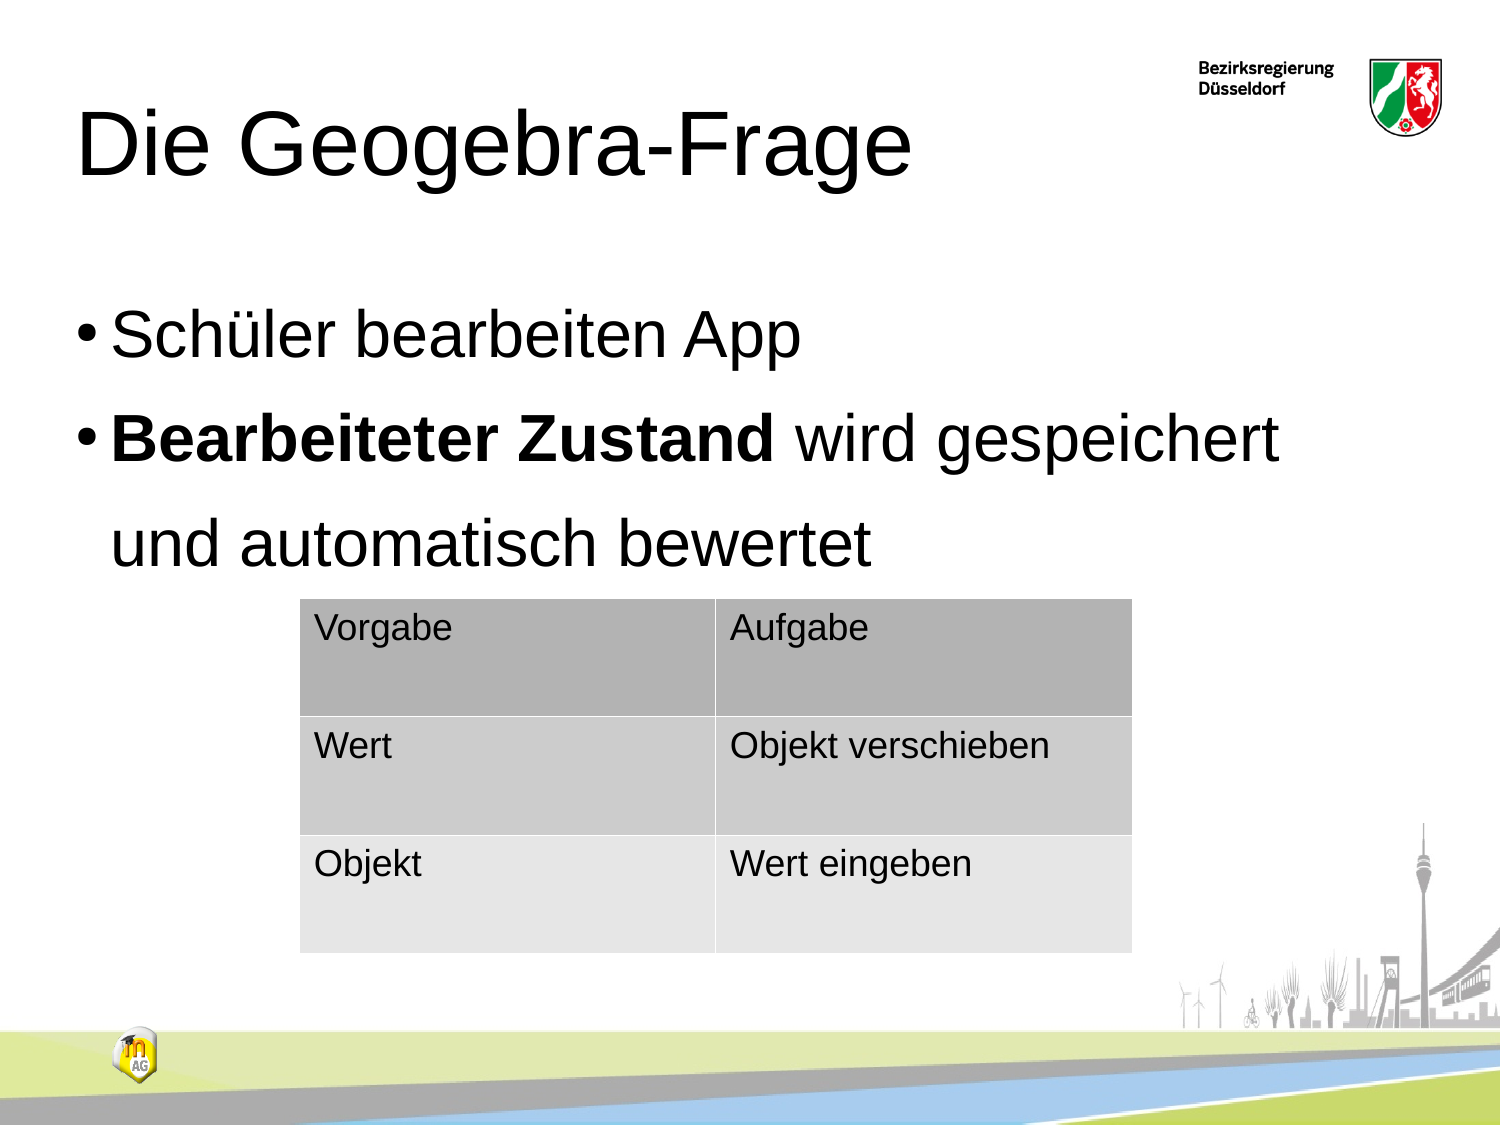

# Die Geogebra-Frage
Schüler bearbeiten App
Bearbeiteter Zustand wird gespeichert
und automatisch bewertet
| Vorgabe | Aufgabe |
| --- | --- |
| Wert | Objekt verschieben |
| Objekt | Wert eingeben |